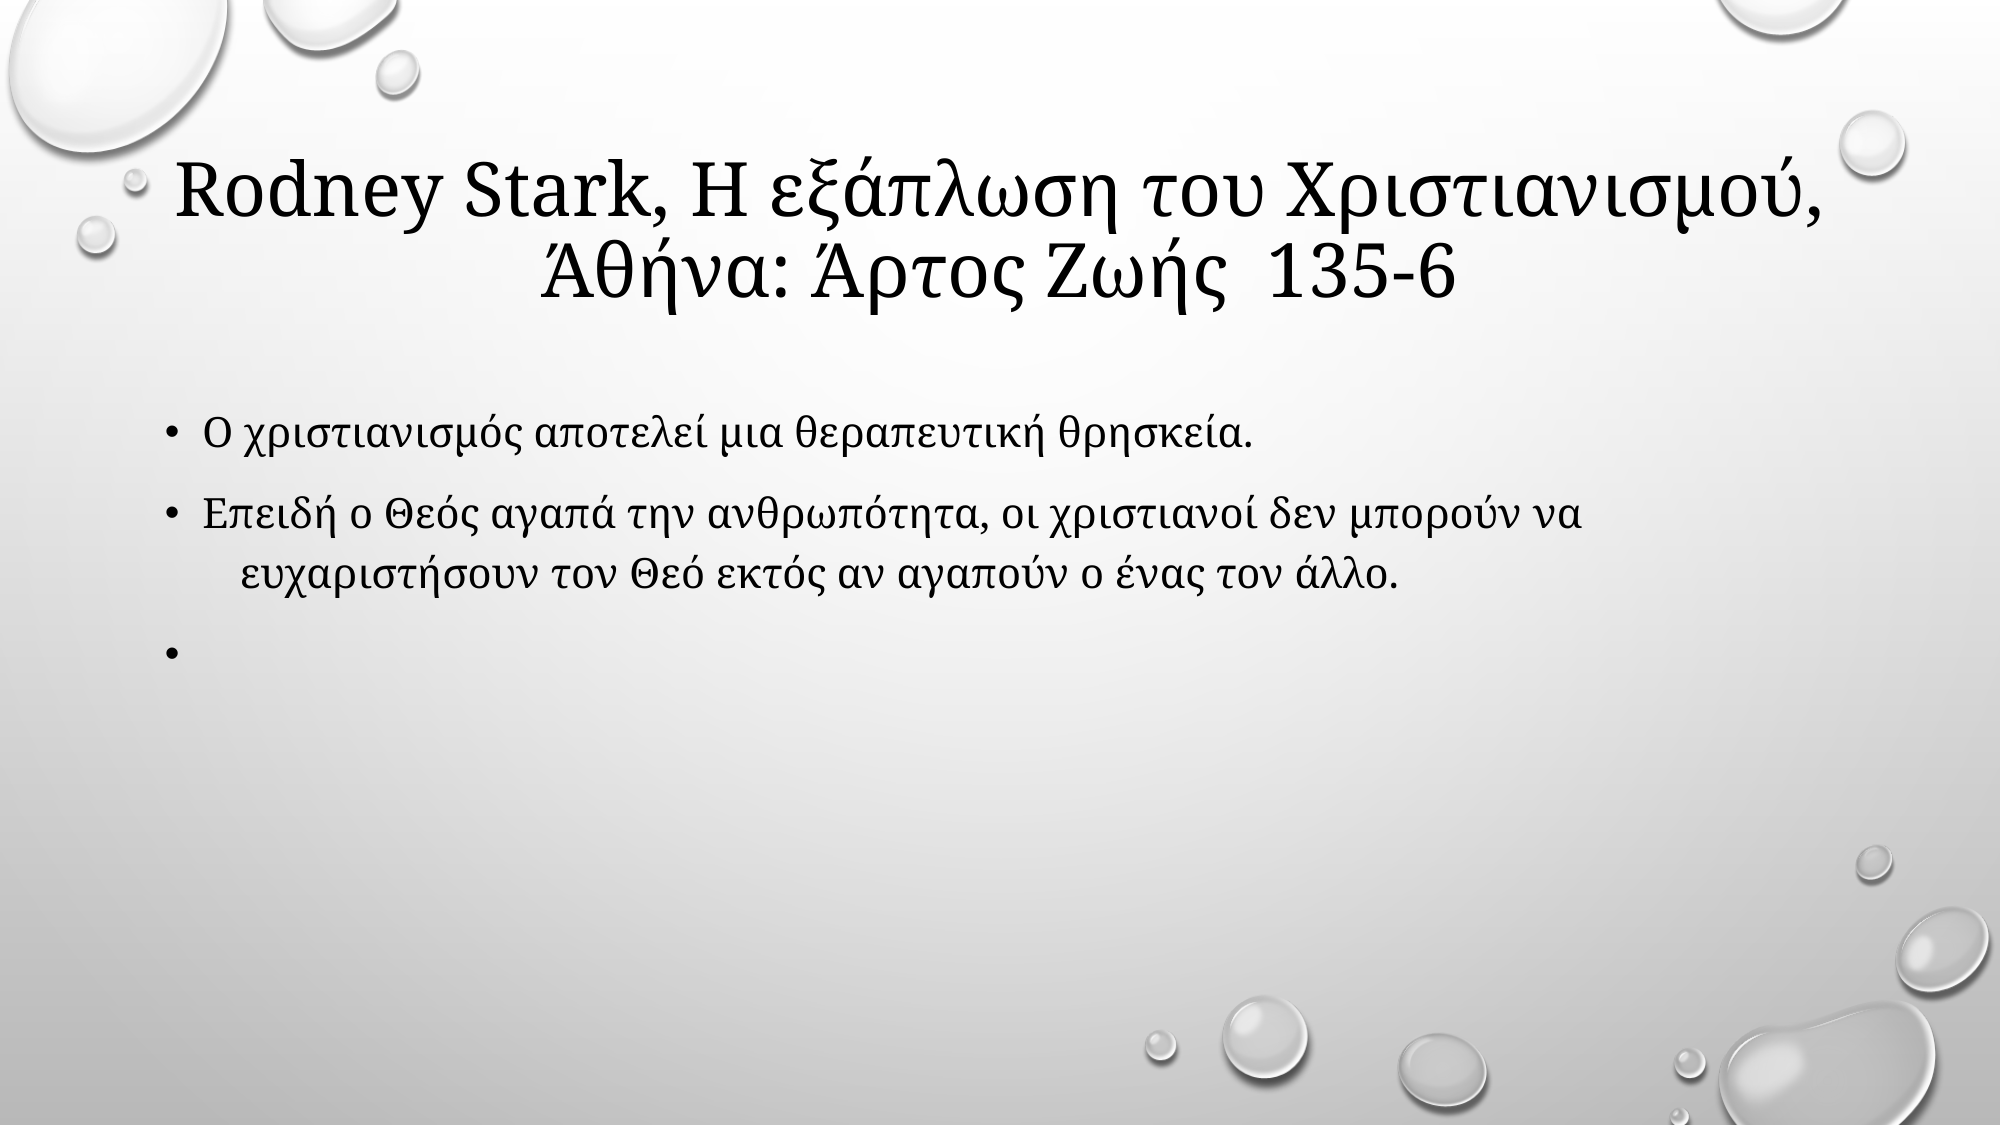

# Rodney Stark, Η εξάπλωση του Χριστιανισμού, Άθήνα: Άρτος Ζωής 135-6
Ο χριστιανισμός αποτελεί μια θεραπευτική θρησκεία.
Επειδή ο Θεός αγαπά την ανθρωπότητα, οι χριστιανοί δεν μπορούν να ευχαριστήσουν τον Θεό εκτός αν αγαπούν ο ένας τον άλλο.